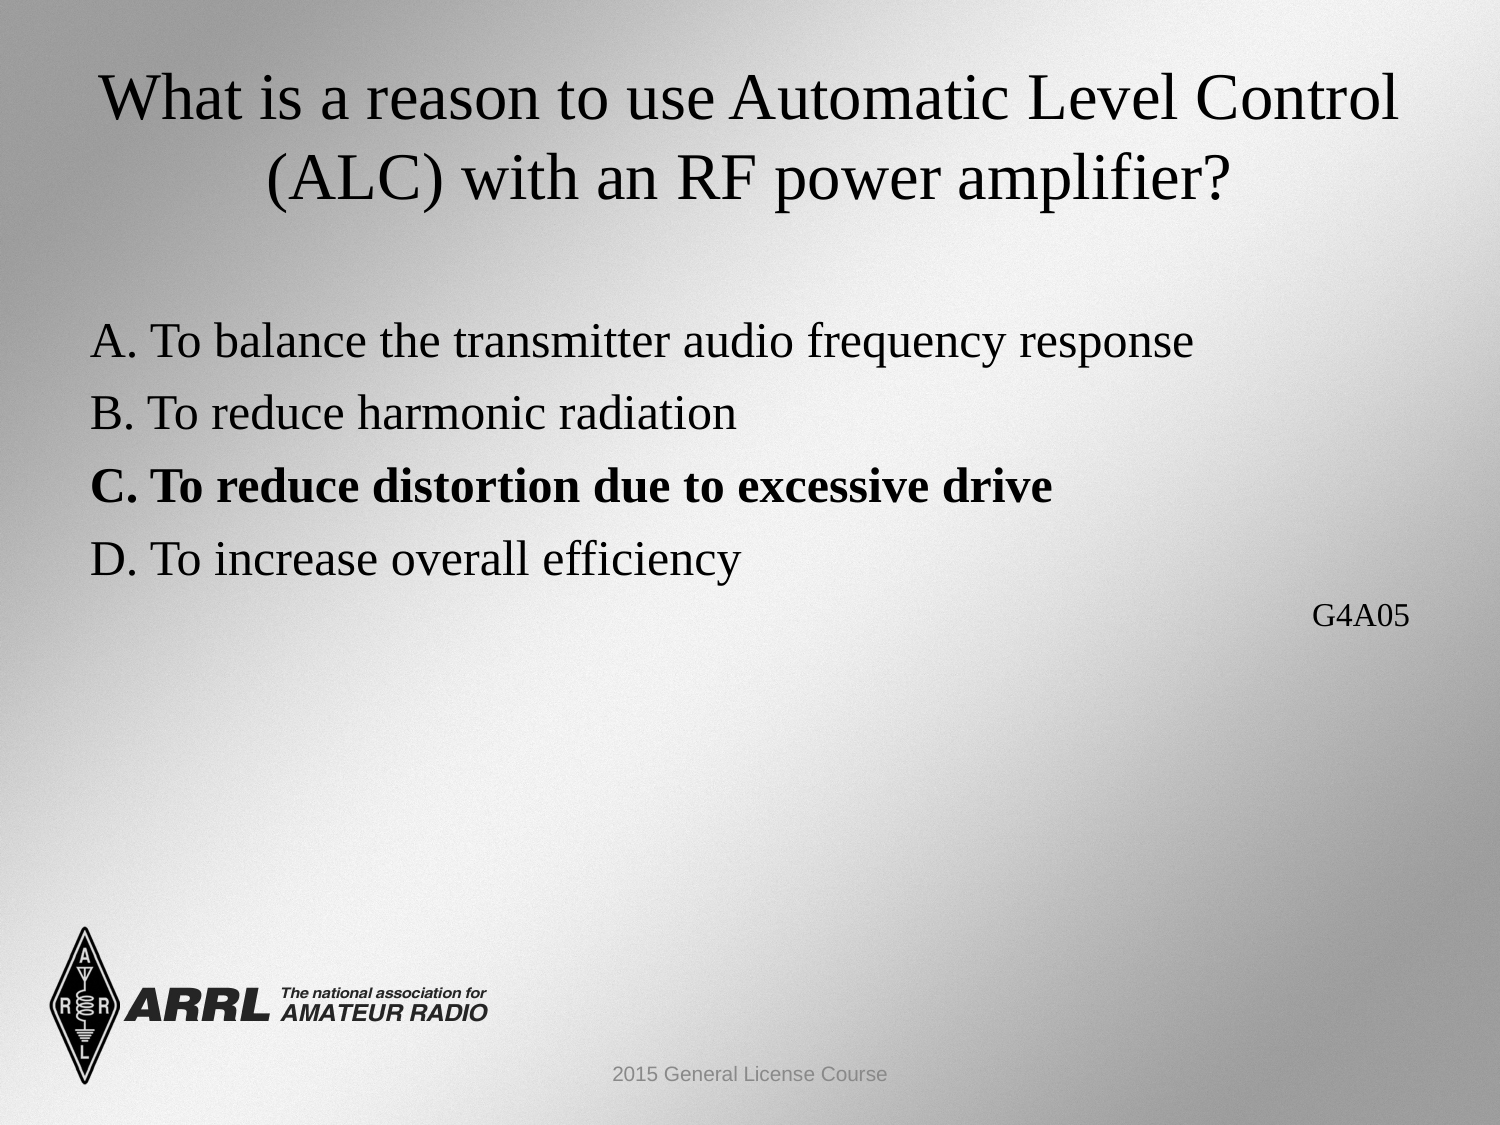

# What is a reason to use Automatic Level Control (ALC) with an RF power amplifier?
A. To balance the transmitter audio frequency response
B. To reduce harmonic radiation
C. To reduce distortion due to excessive drive
D. To increase overall efficiency
 G4A05
2015 General License Course